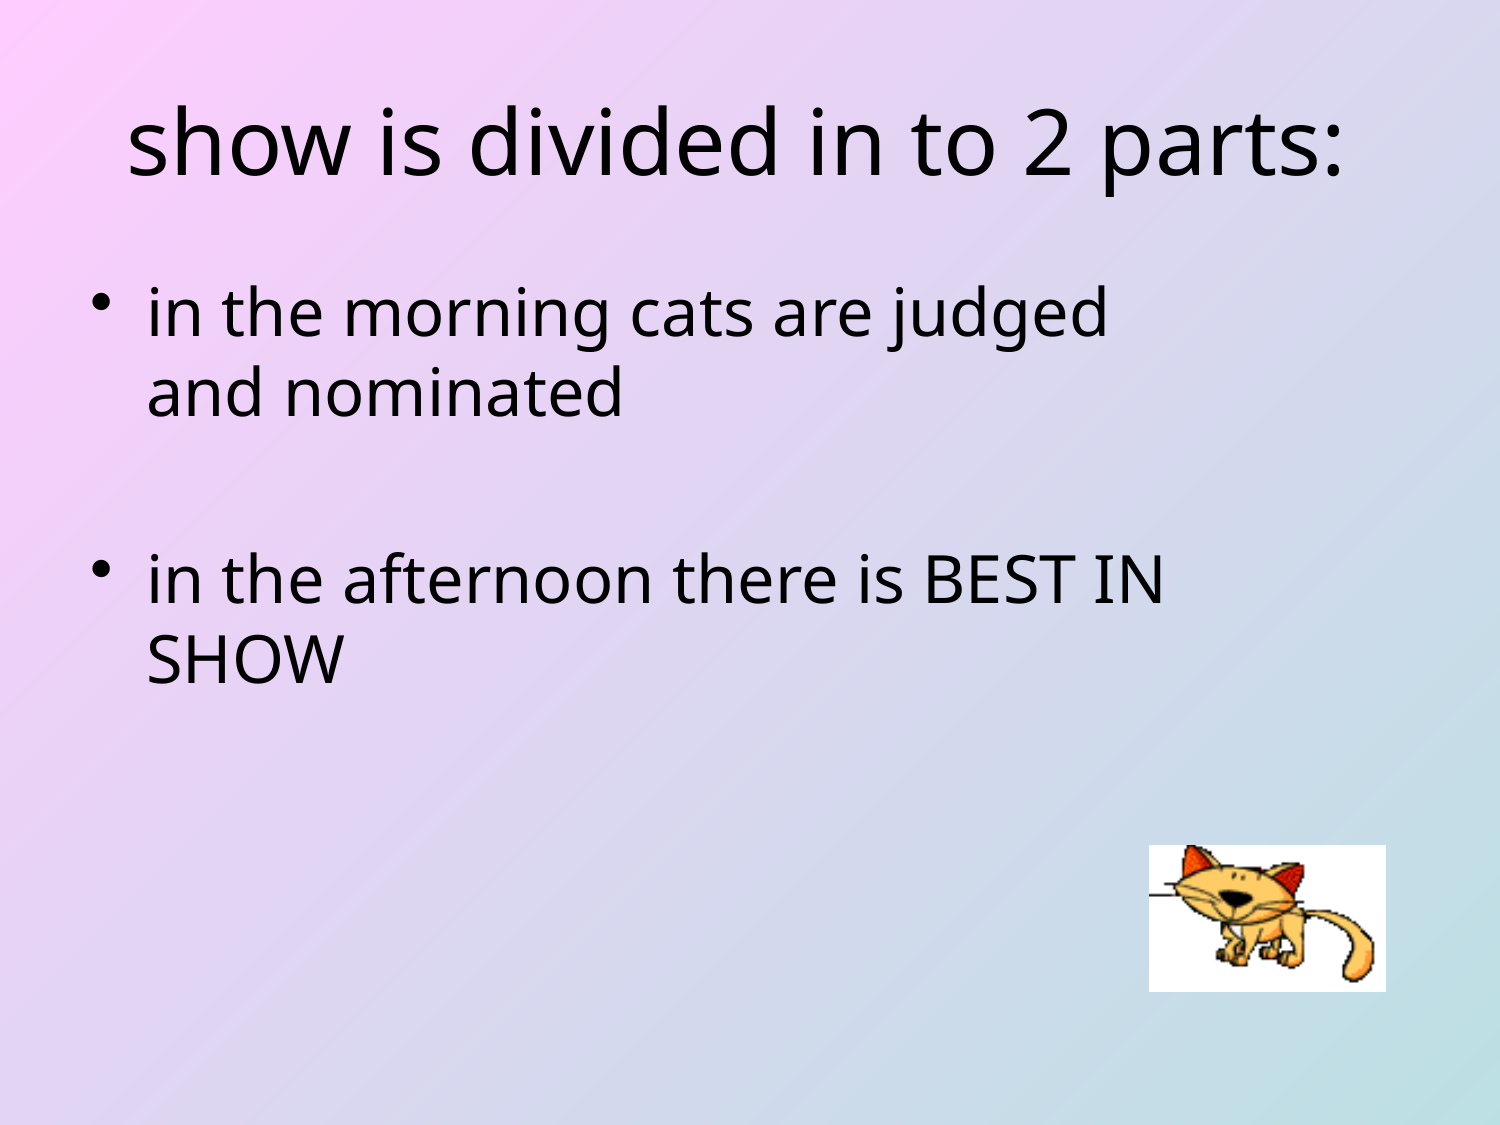

# show is divided in to 2 parts:
in the morning cats are judged and nominated
in the afternoon there is BEST IN SHOW